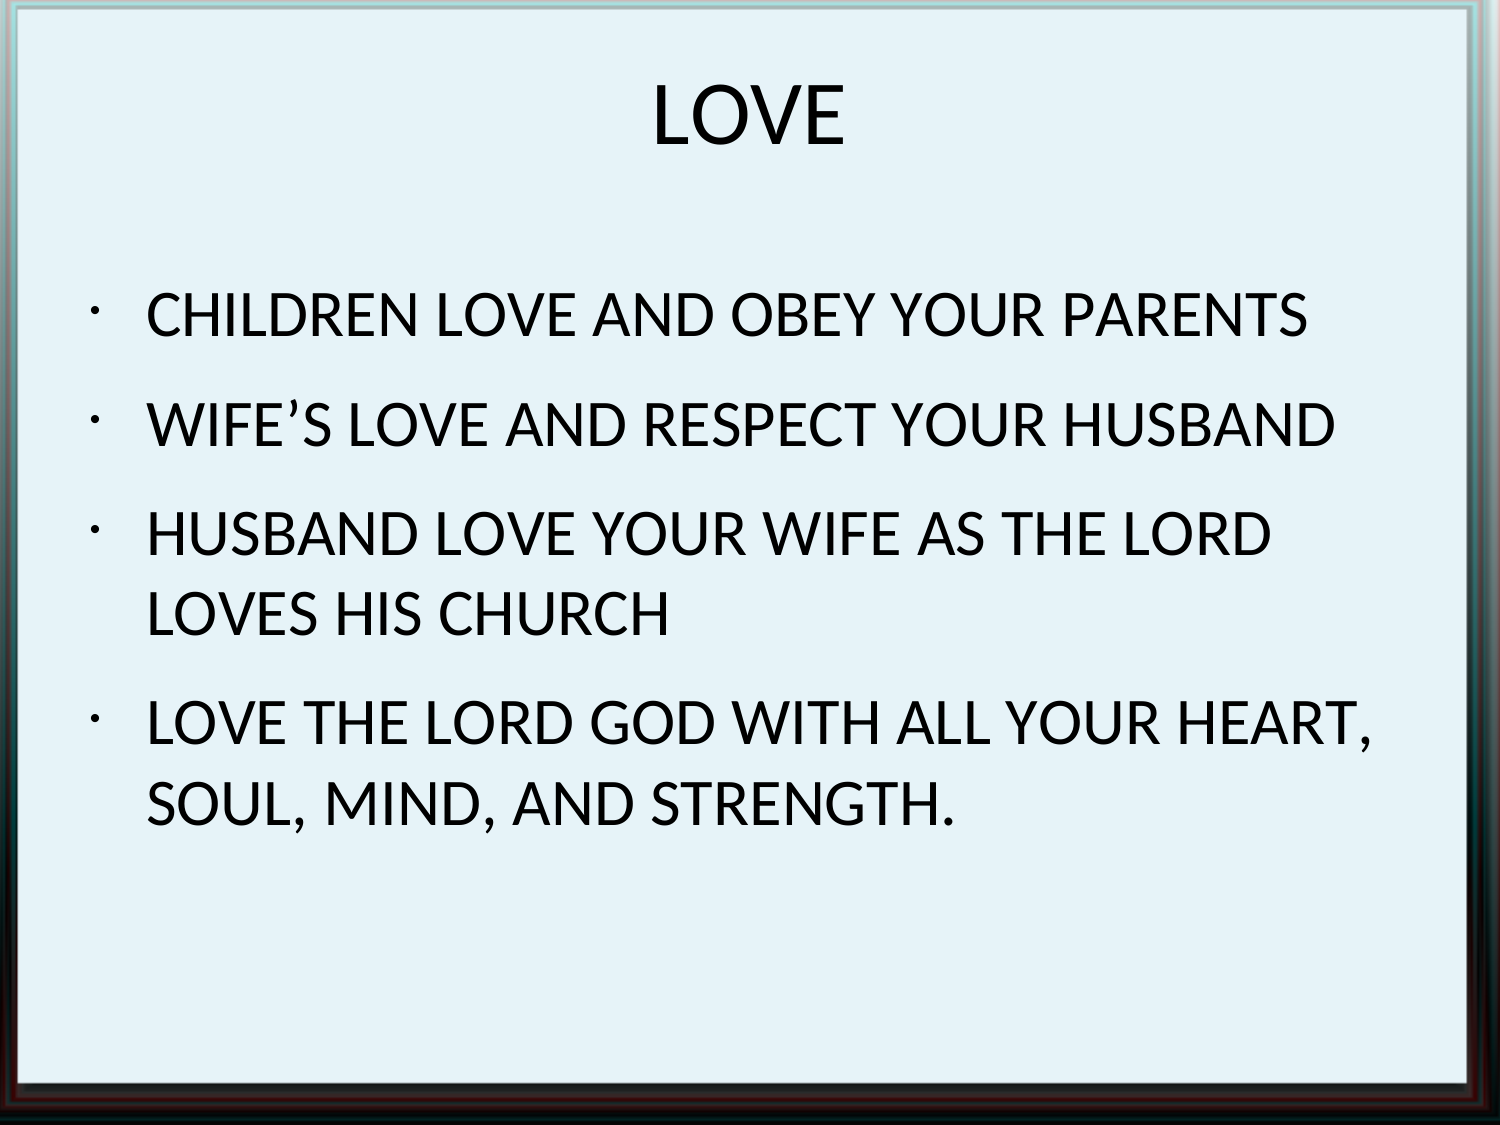

# LOVE
CHILDREN LOVE AND OBEY YOUR PARENTS
WIFE’S LOVE AND RESPECT YOUR HUSBAND
HUSBAND LOVE YOUR WIFE AS THE LORD LOVES HIS CHURCH
LOVE THE LORD GOD WITH ALL YOUR HEART, SOUL, MIND, AND STRENGTH.